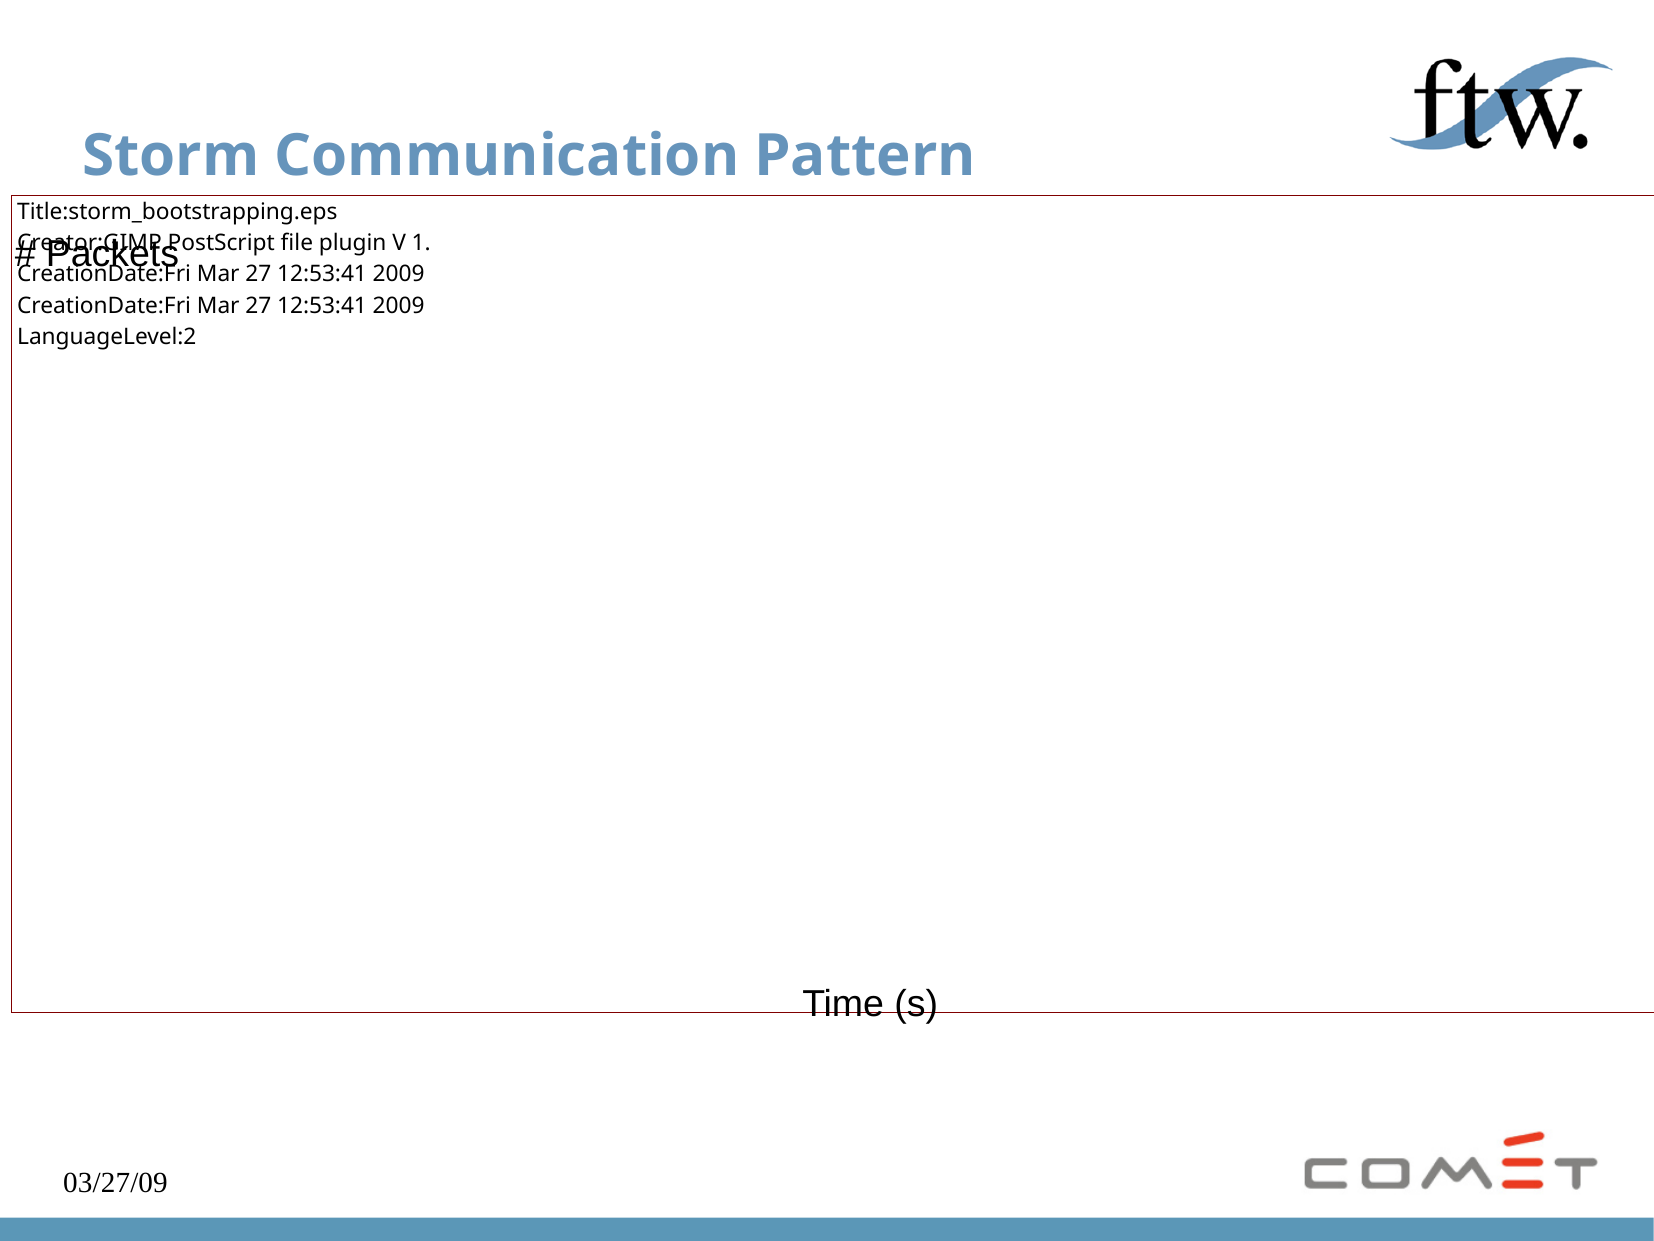

# Storm Communication Pattern
# Packets
Time (s)